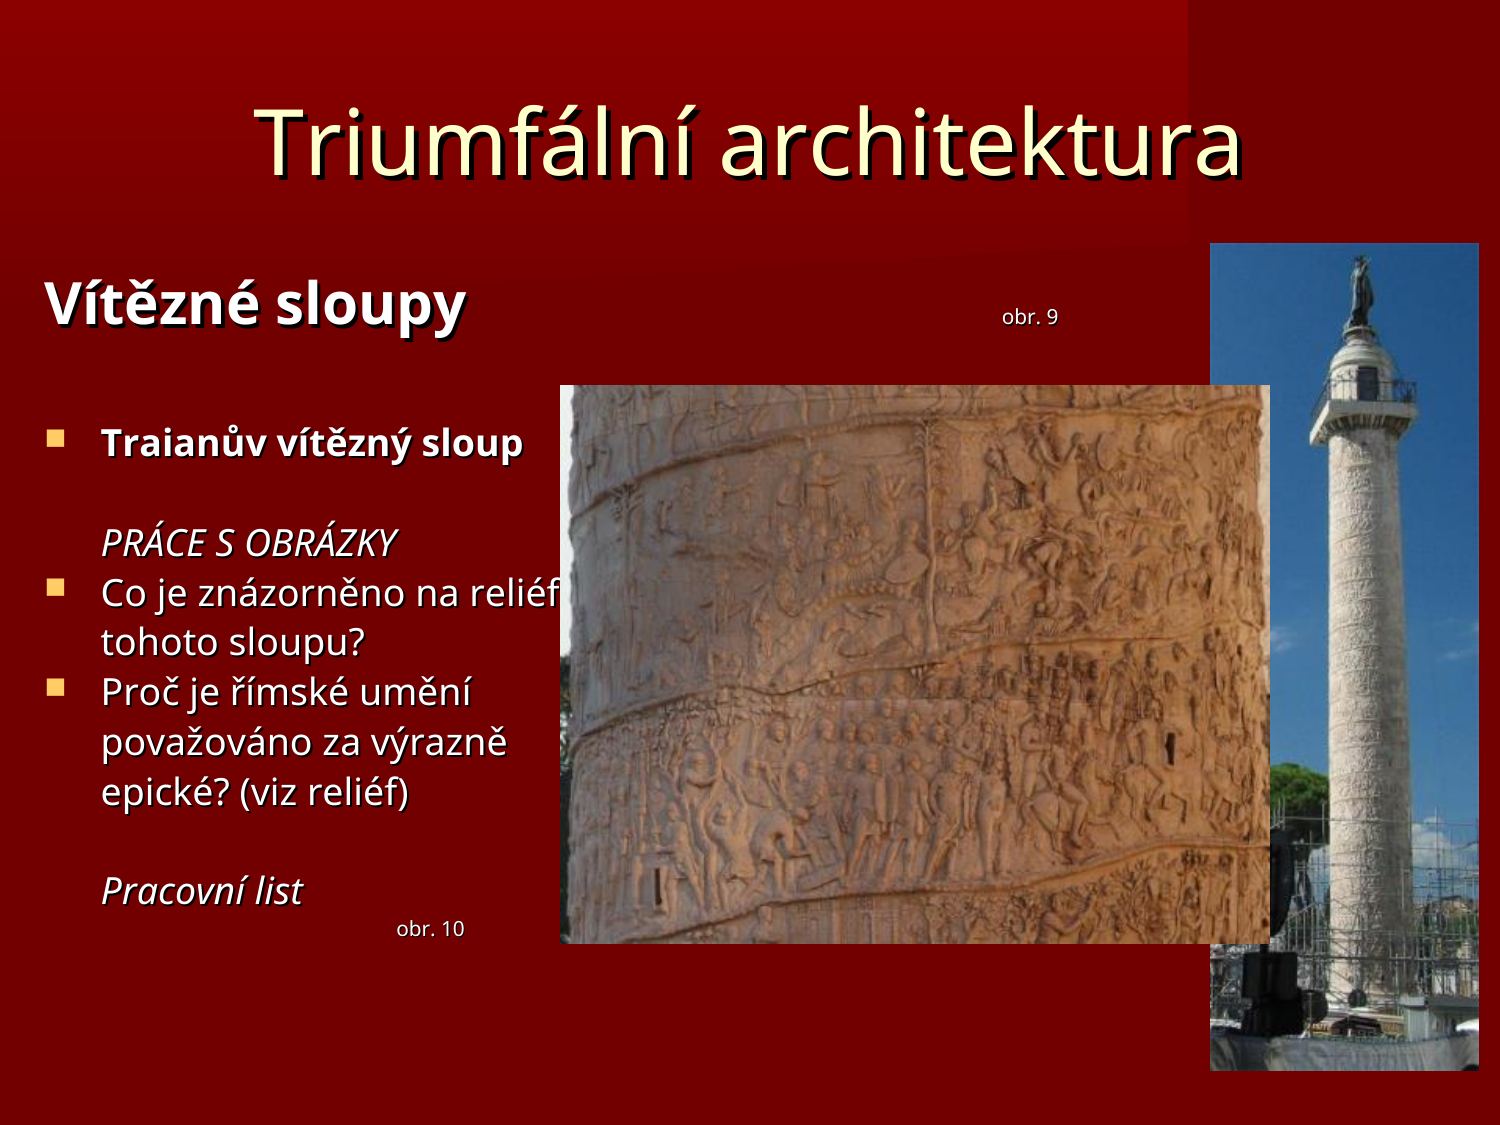

# Triumfální architektura
Vítězné sloupy obr. 9
Traianův vítězný sloup
	PRÁCE S OBRÁZKY
Co je znázorněno na reliéfu
	tohoto sloupu?
Proč je římské umění
	považováno za výrazně
	epické? (viz reliéf)
	Pracovní list
 obr. 10